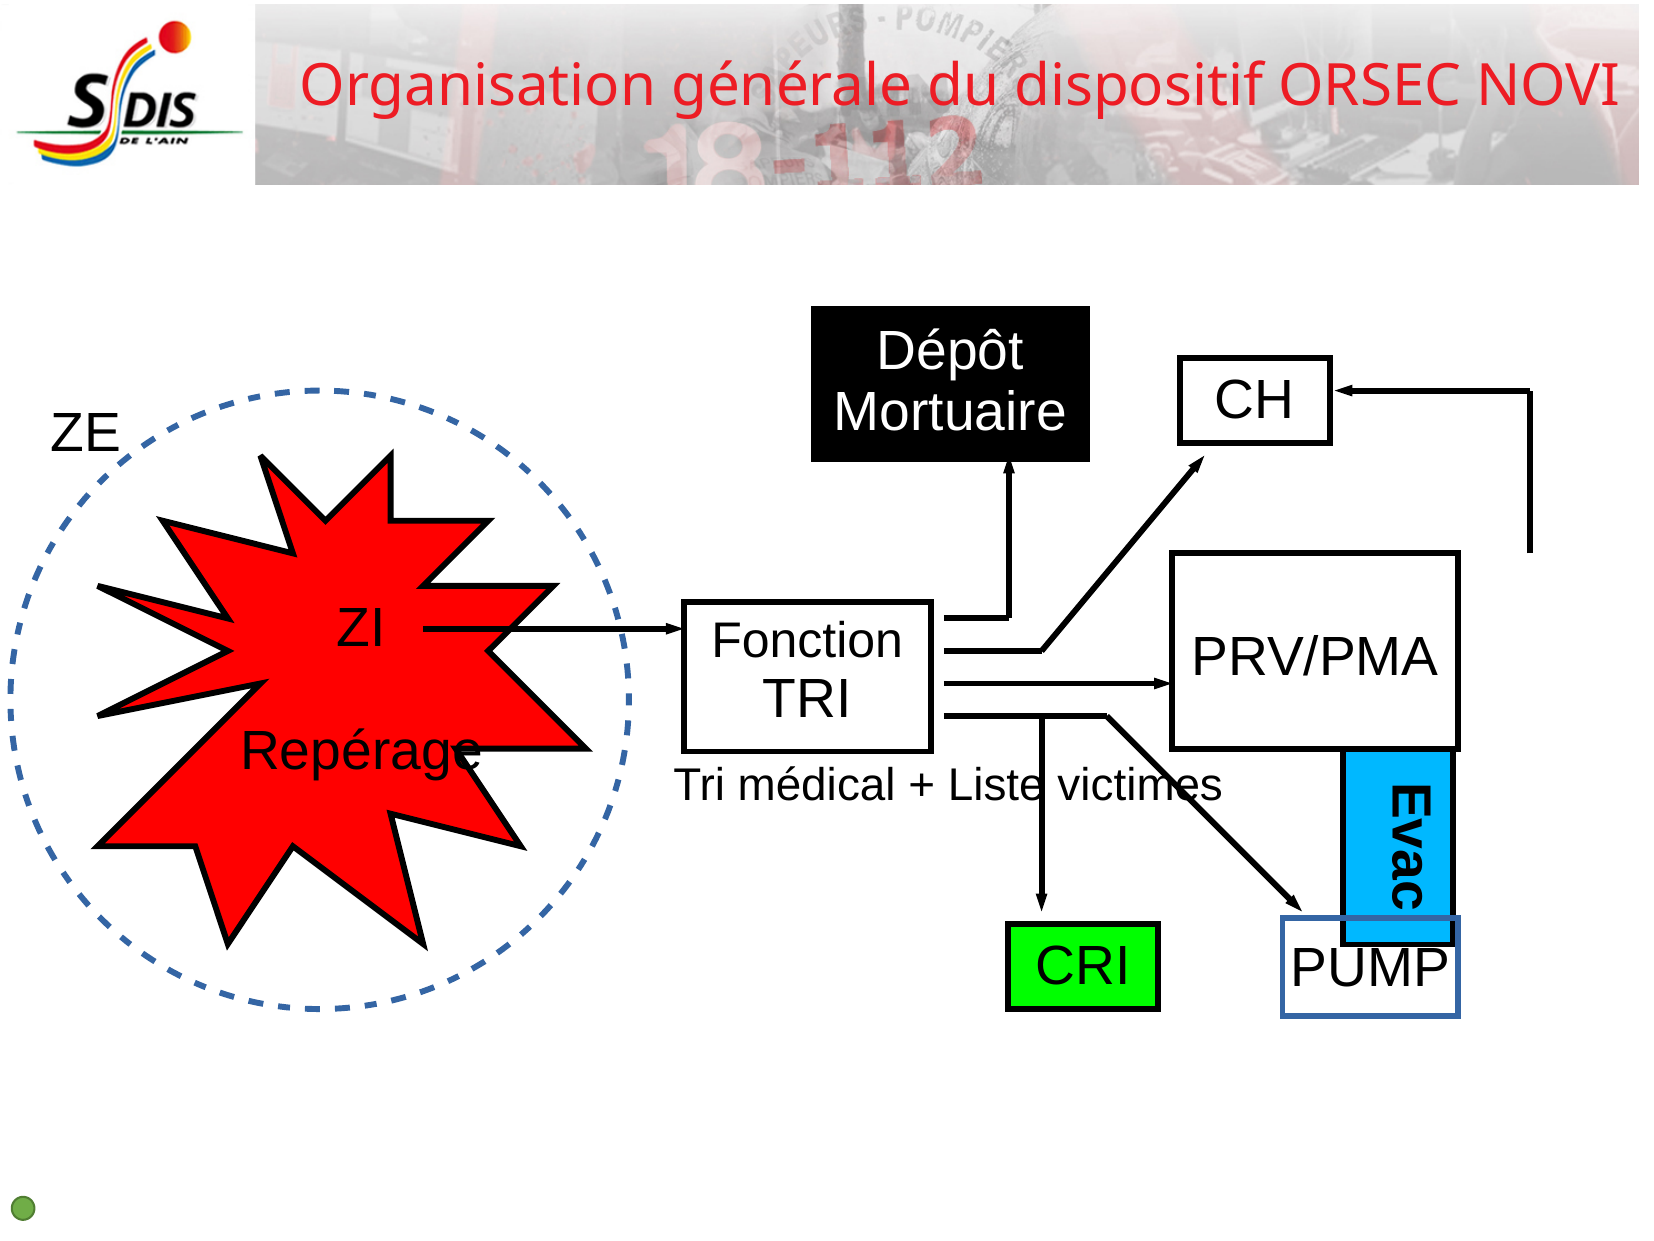

# Organisation générale du dispositif ORSEC NOVI
Dépôt
Mortuaire
CH
ZE
PRV/PMA
ZI
Repérage
Fonction
TRI
Tri médical + Liste victimes
Evac
PUMP
CRI